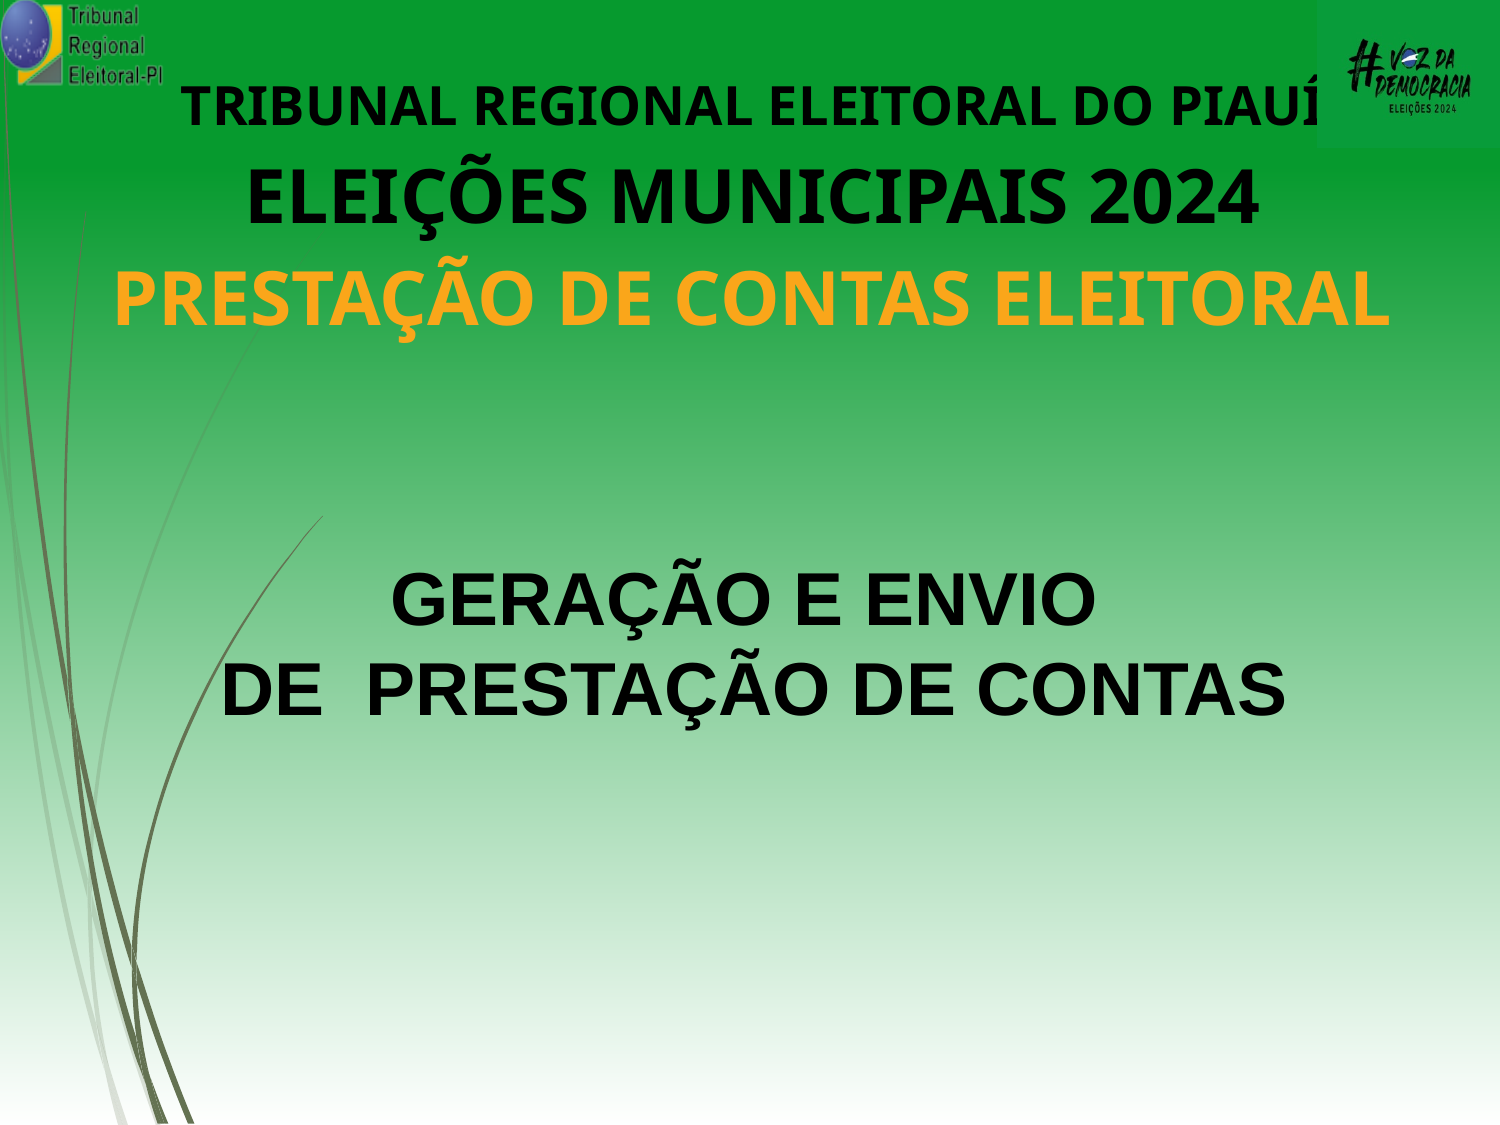

TRIBUNAL REGIONAL ELEITORAL DO PIAUÍ
ELEIÇÕES MUNICIPAIS 2024
PRESTAÇÃO DE CONTAS ELEITORAL
GERAÇÃO E ENVIO
DE PRESTAÇÃO DE CONTAS